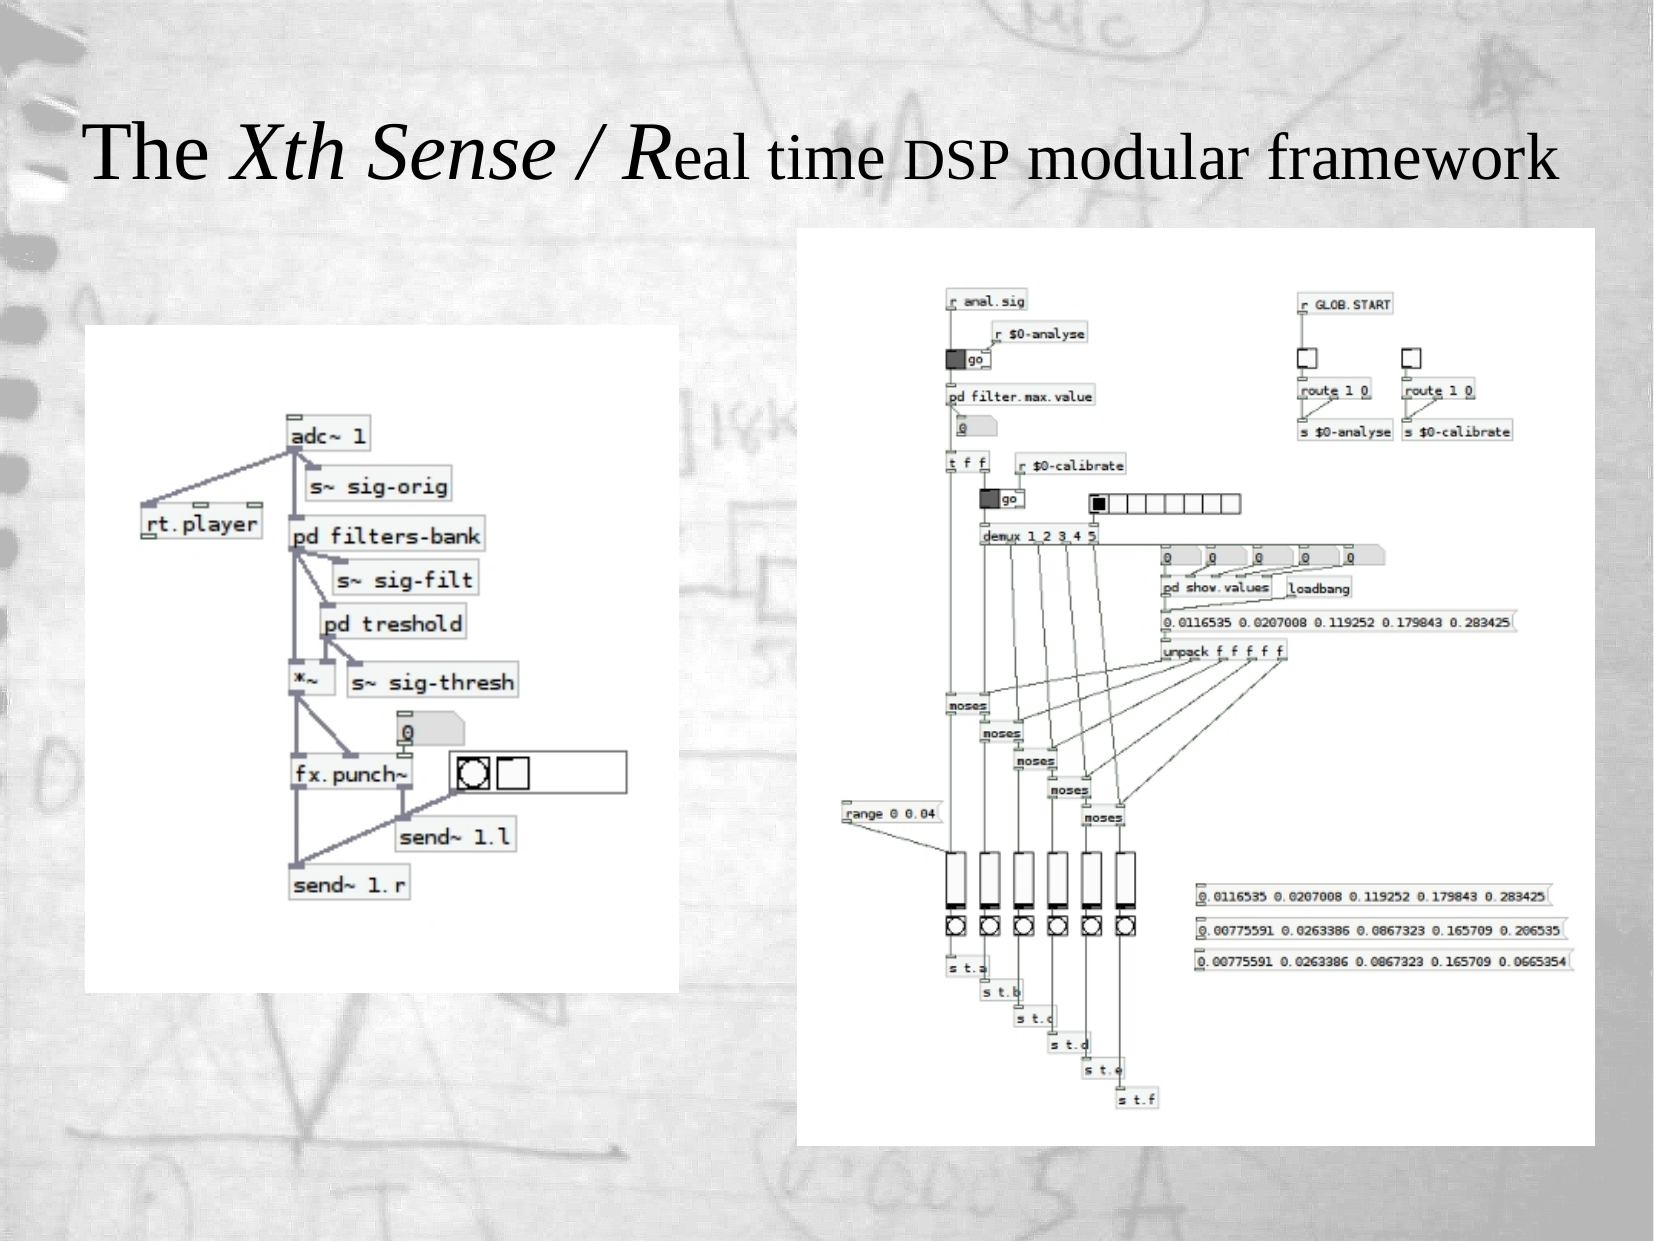

# The Xth Sense / Real time DSP modular framework